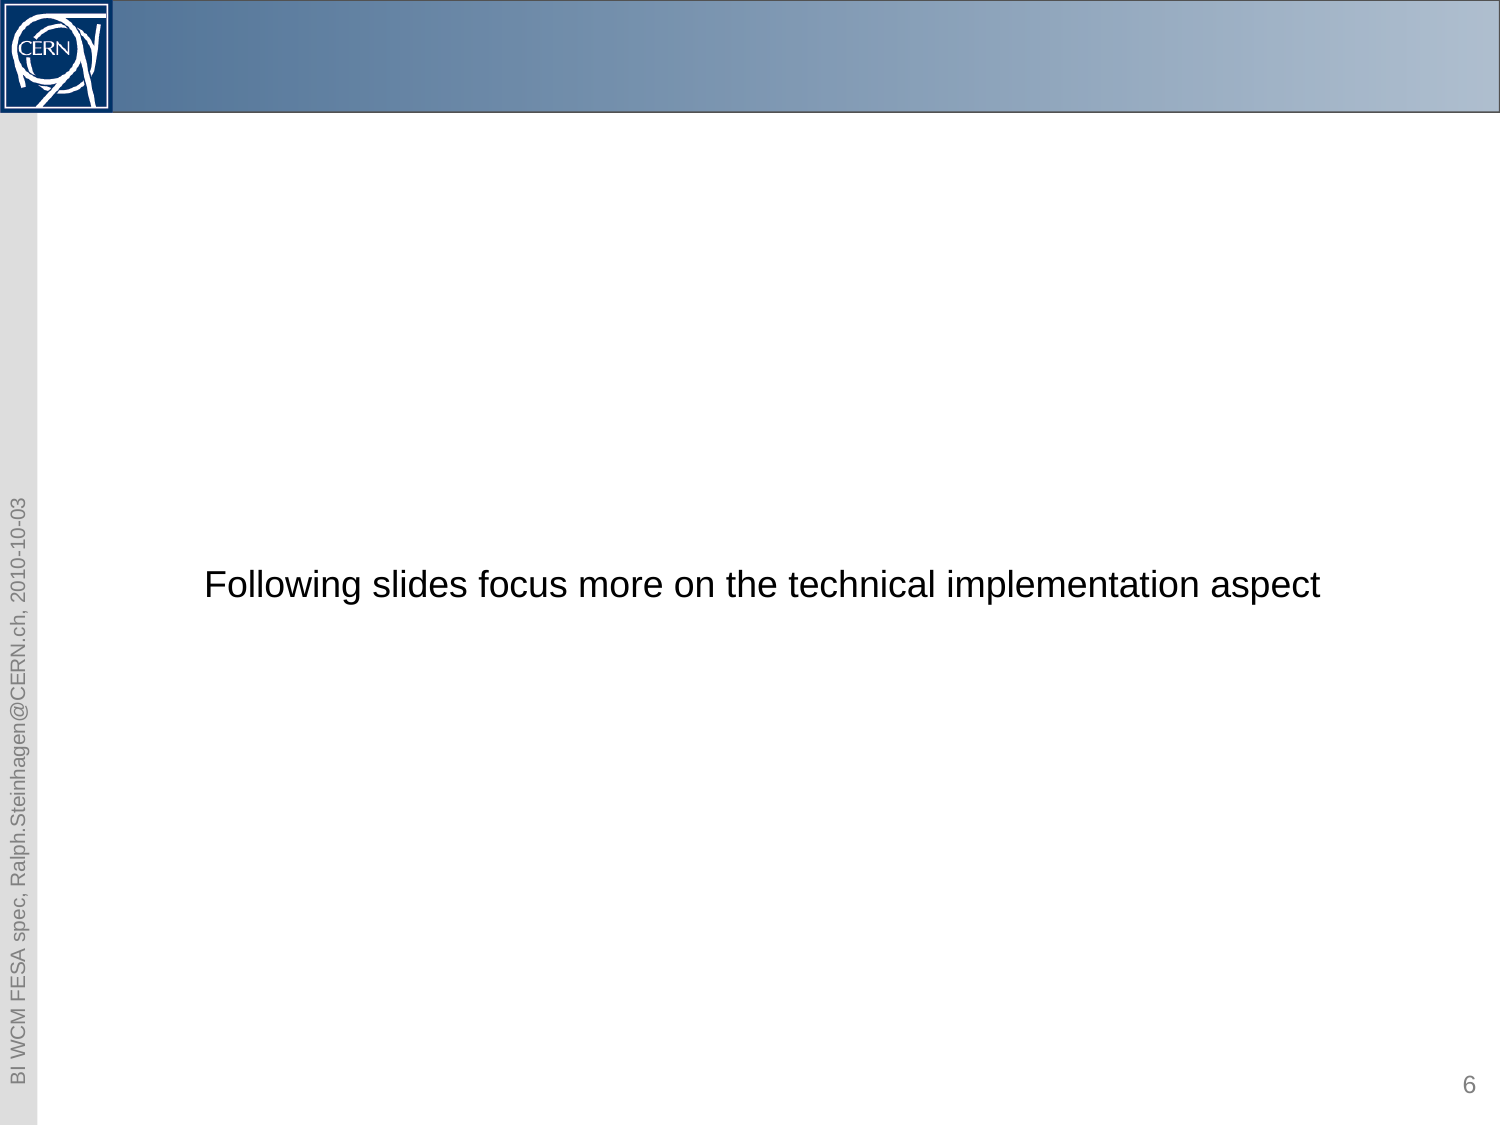

# Following slides focus more on the technical implementation aspect